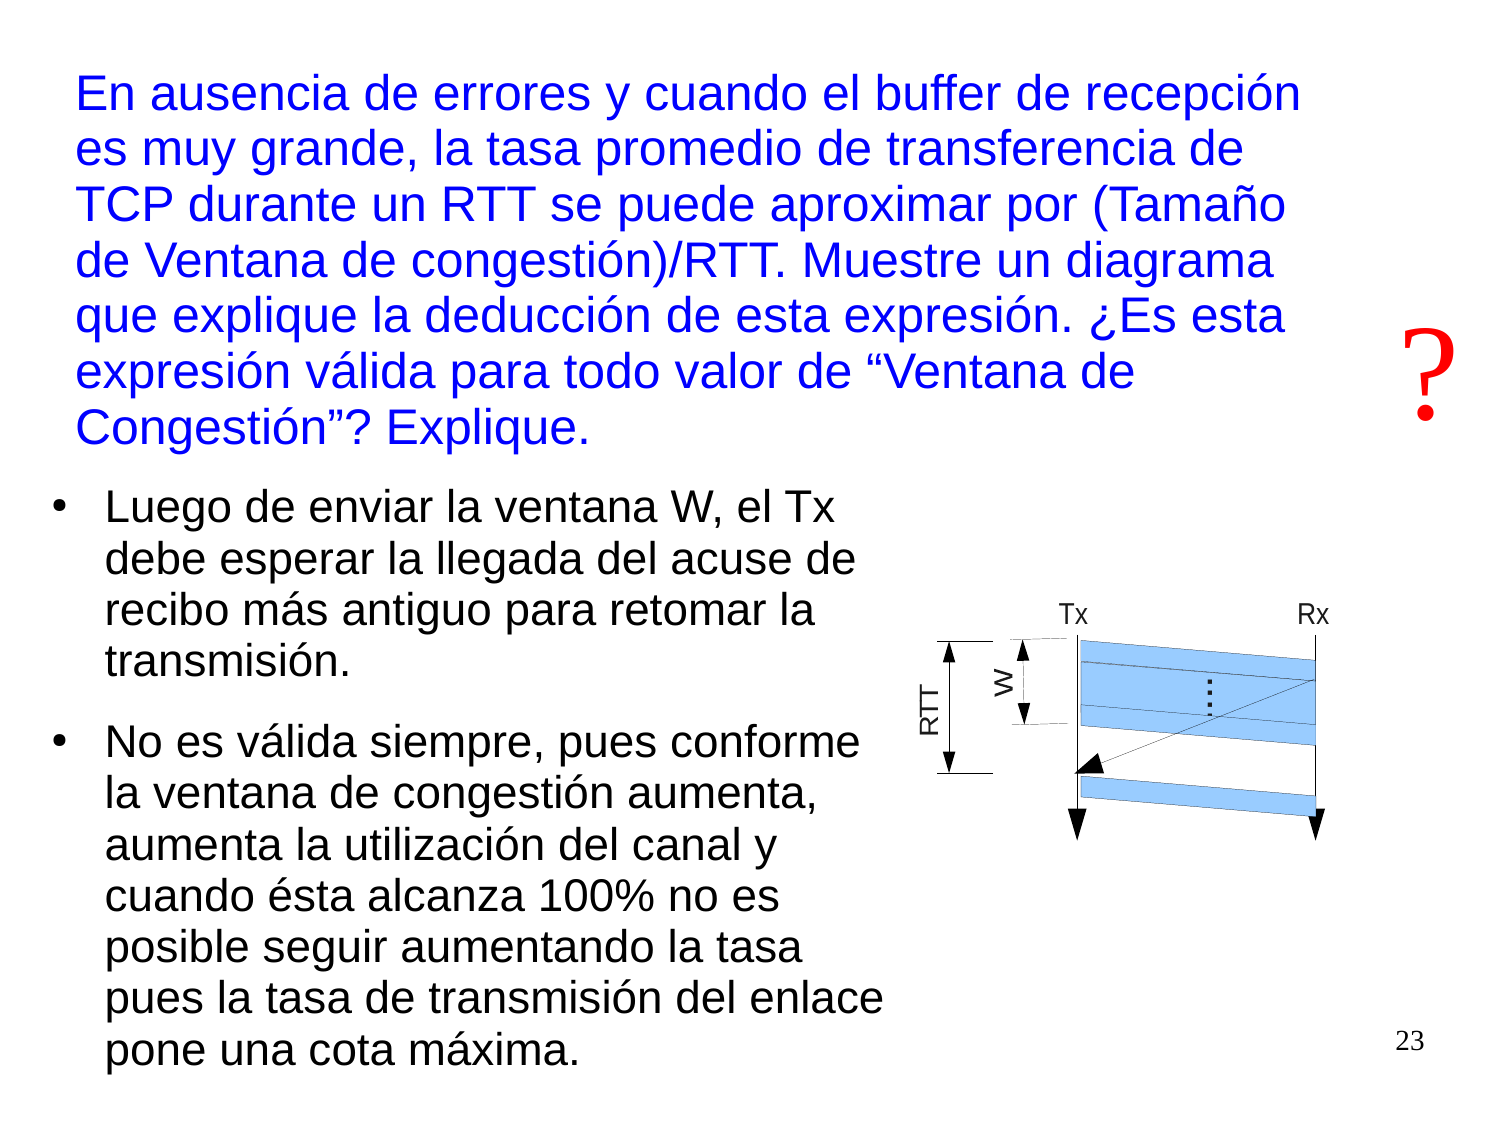

# En ausencia de errores y cuando el buffer de recepción es muy grande, la tasa promedio de transferencia de TCP durante un RTT se puede aproximar por (Tamaño de Ventana de congestión)/RTT. Muestre un diagrama que explique la deducción de esta expresión. ¿Es esta expresión válida para todo valor de “Ventana de Congestión”? Explique.
Luego de enviar la ventana W, el Tx debe esperar la llegada del acuse de recibo más antiguo para retomar la transmisión.
No es válida siempre, pues conforme la ventana de congestión aumenta, aumenta la utilización del canal y cuando ésta alcanza 100% no es posible seguir aumentando la tasa pues la tasa de transmisión del enlace pone una cota máxima.
23